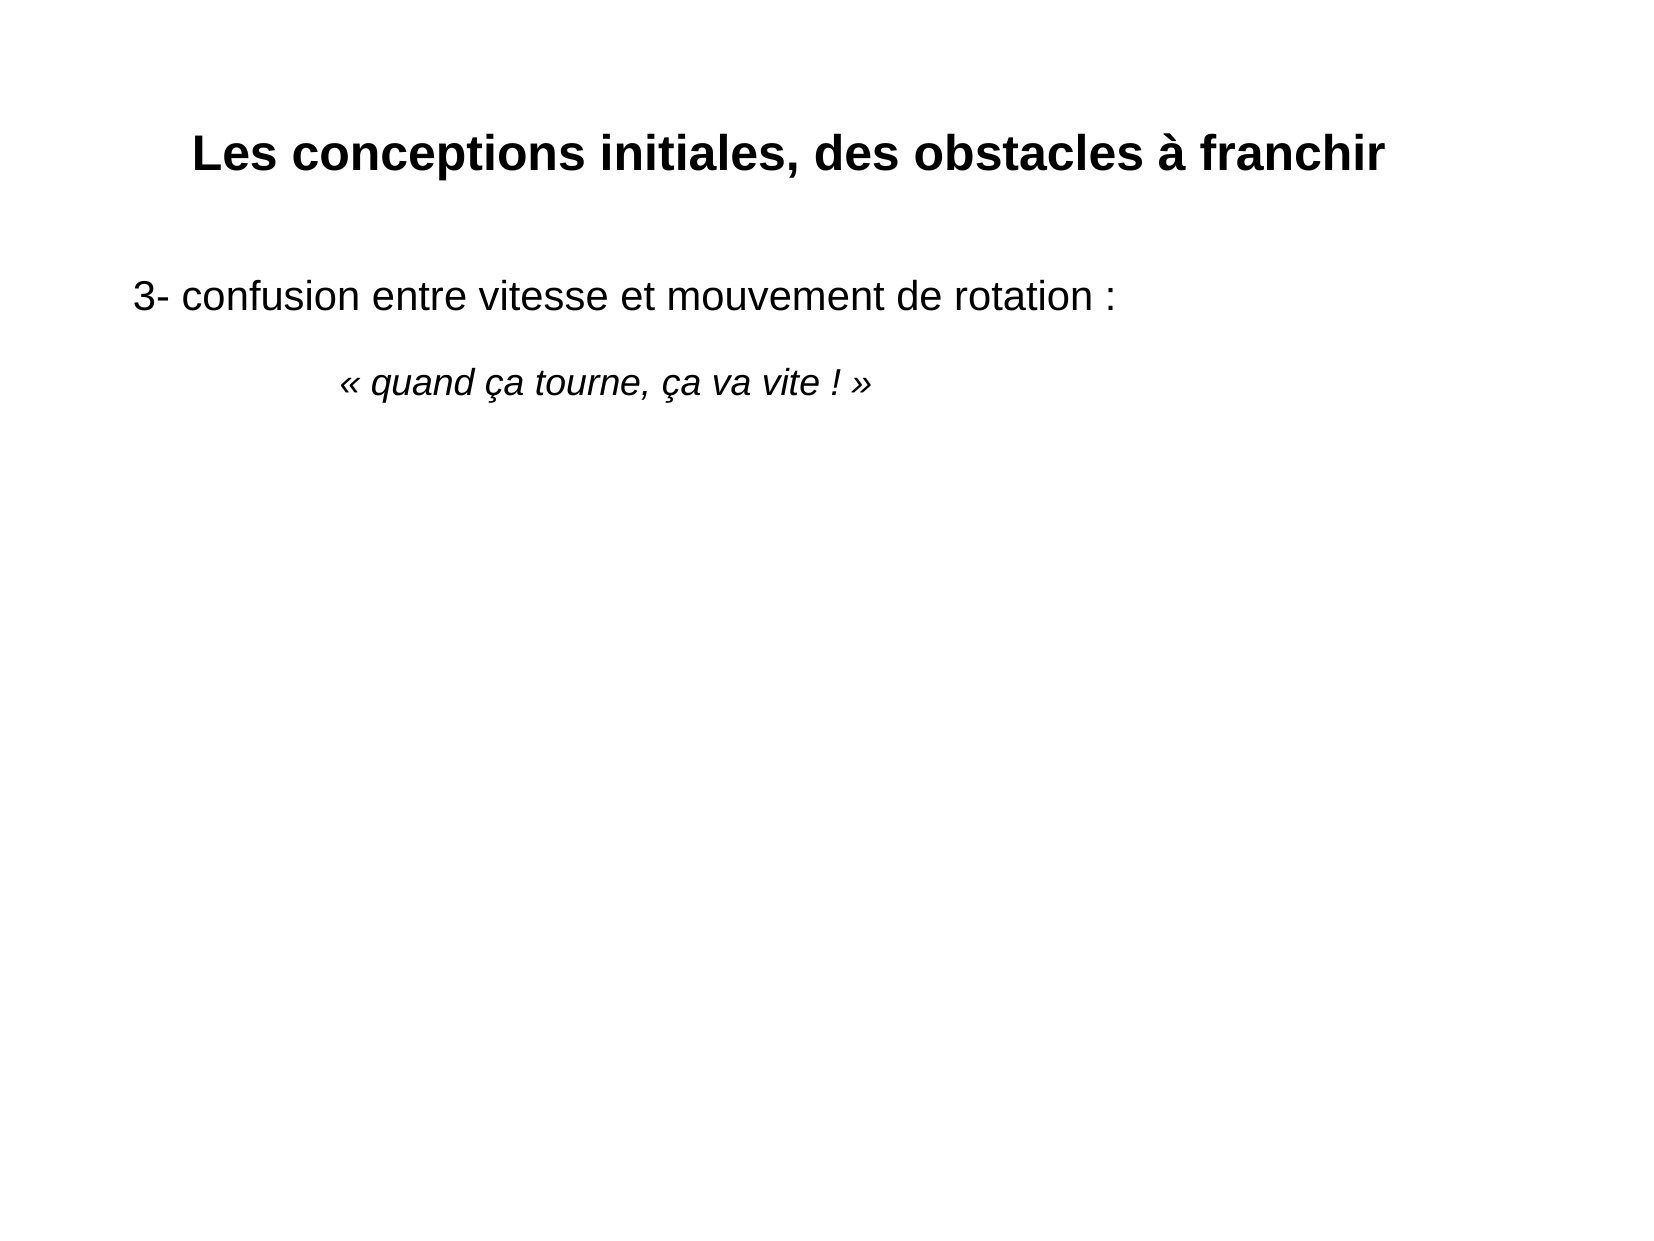

Les conceptions initiales, des obstacles à franchir
3- confusion entre vitesse et mouvement de rotation :
« quand ça tourne, ça va vite ! »